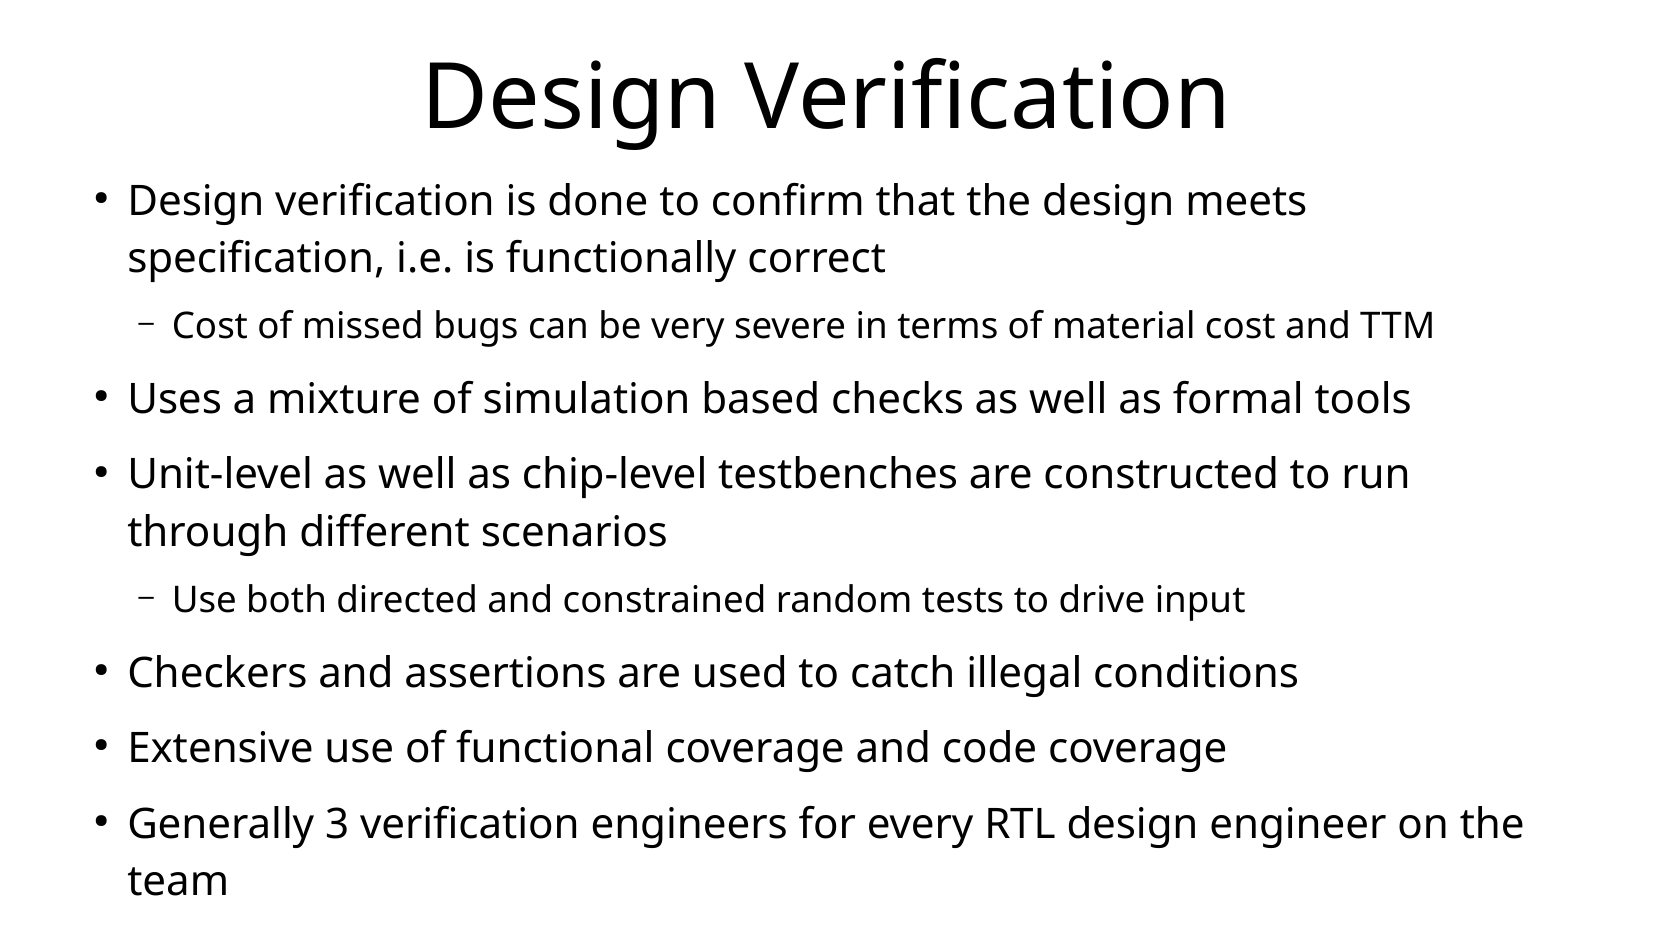

# Design Verification
Design verification is done to confirm that the design meets specification, i.e. is functionally correct
Cost of missed bugs can be very severe in terms of material cost and TTM
Uses a mixture of simulation based checks as well as formal tools
Unit-level as well as chip-level testbenches are constructed to run through different scenarios
Use both directed and constrained random tests to drive input
Checkers and assertions are used to catch illegal conditions
Extensive use of functional coverage and code coverage
Generally 3 verification engineers for every RTL design engineer on the team